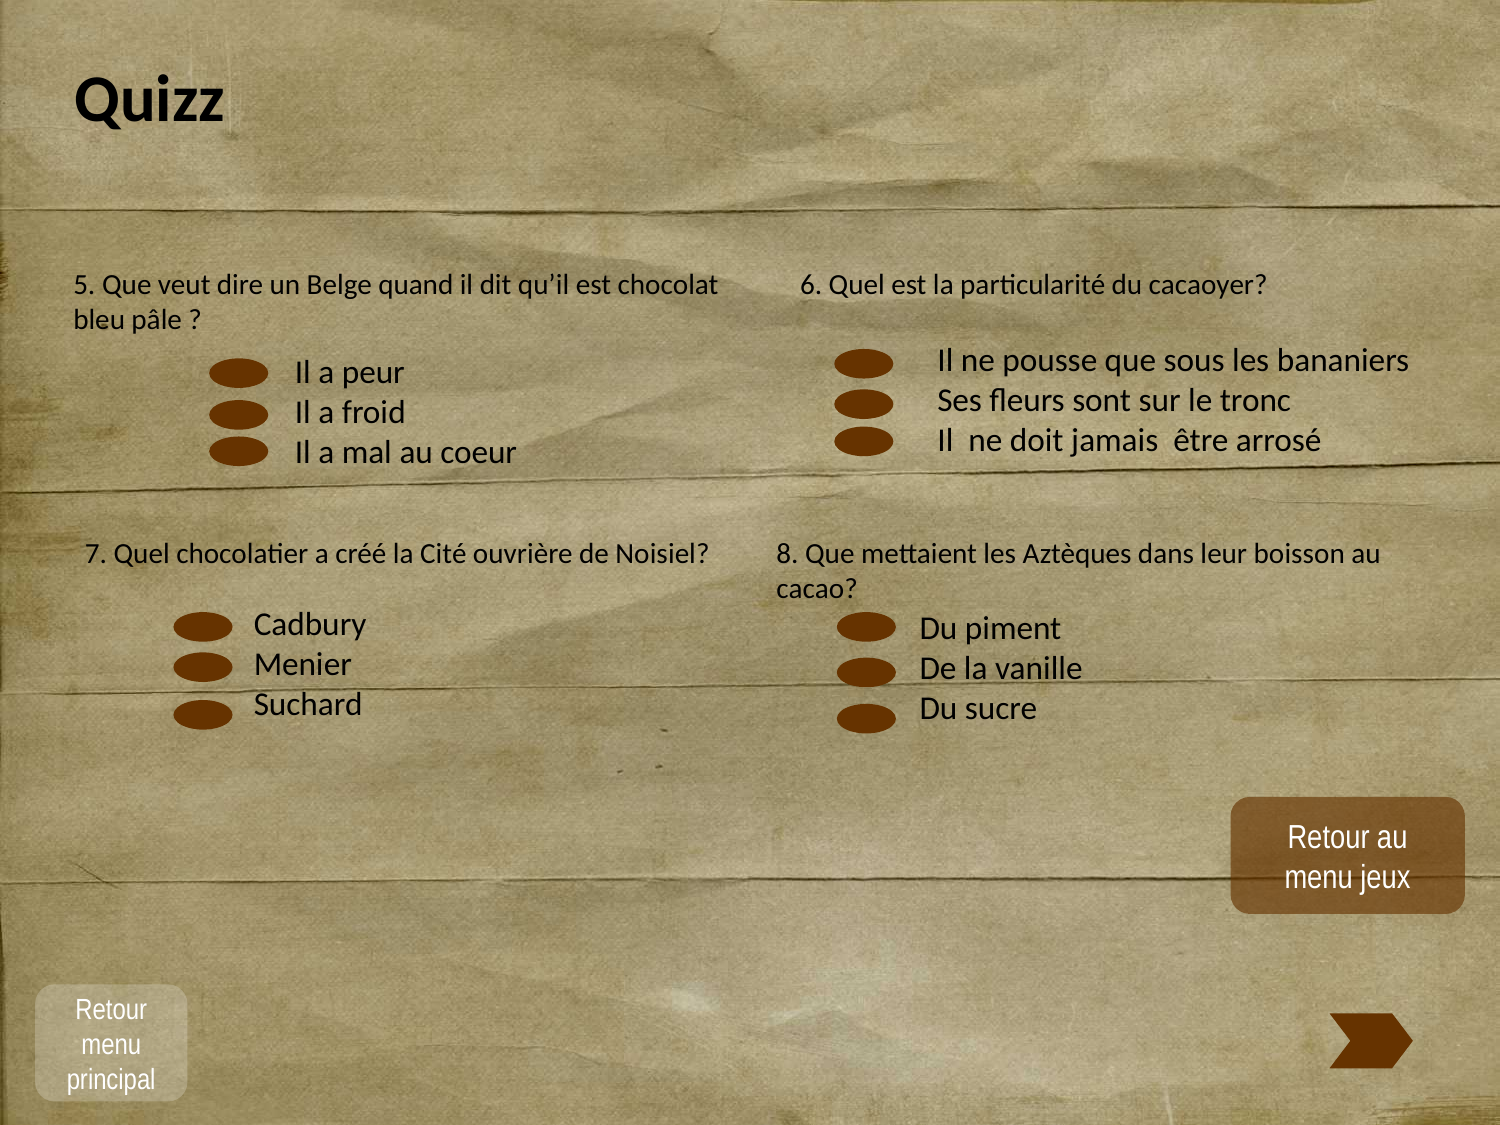

#
Quizz
5. Que veut dire un Belge quand il dit qu’il est chocolat bleu pâle ?
6. Quel est la particularité du cacaoyer?
Il ne pousse que sous les bananiers
Ses fleurs sont sur le tronc
Il ne doit jamais être arrosé
Il a peur
Il a froid
Il a mal au coeur
7. Quel chocolatier a créé la Cité ouvrière de Noisiel?
8. Que mettaient les Aztèques dans leur boisson au cacao?
Cadbury
Menier
Suchard
Du piment
De la vanille
Du sucre
Retour au menu jeux
Retour menu
principal